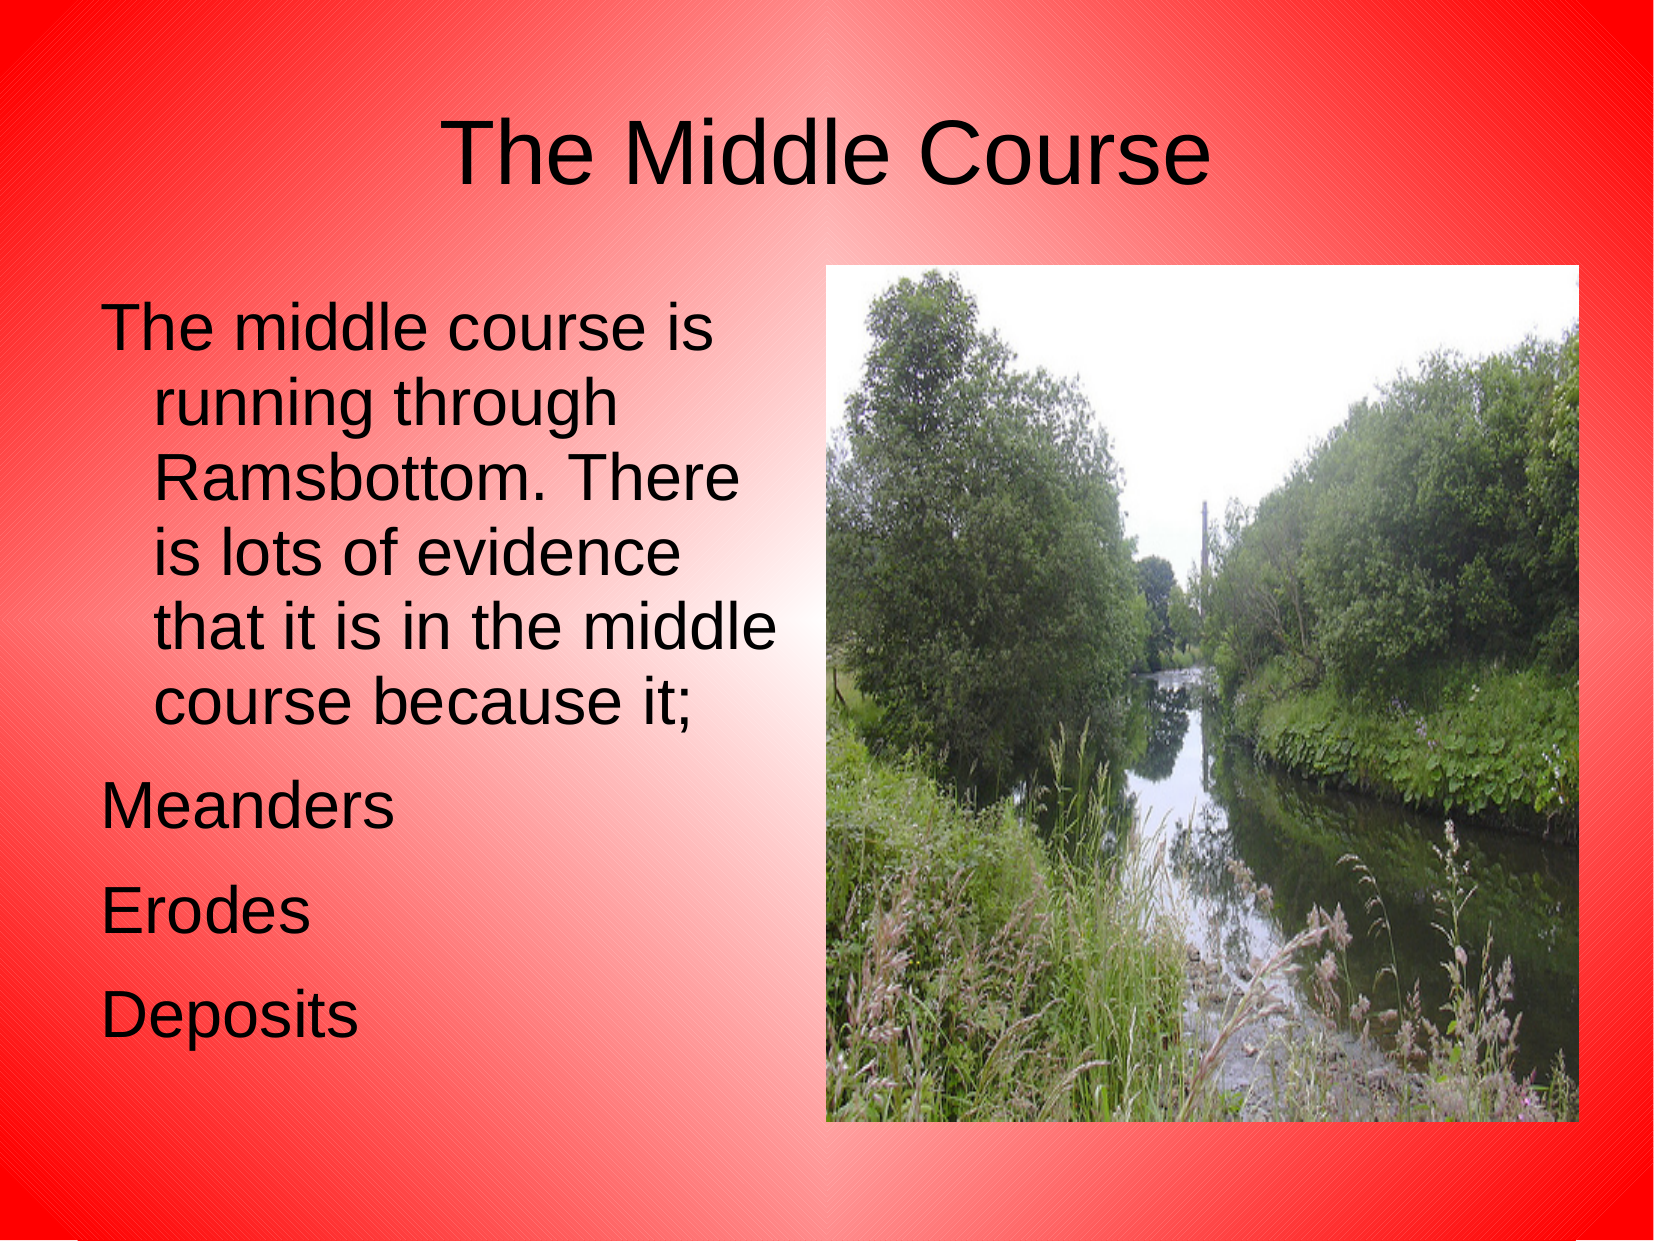

# The Middle Course
The middle course is running through Ramsbottom. There is lots of evidence that it is in the middle course because it;
Meanders
Erodes
Deposits